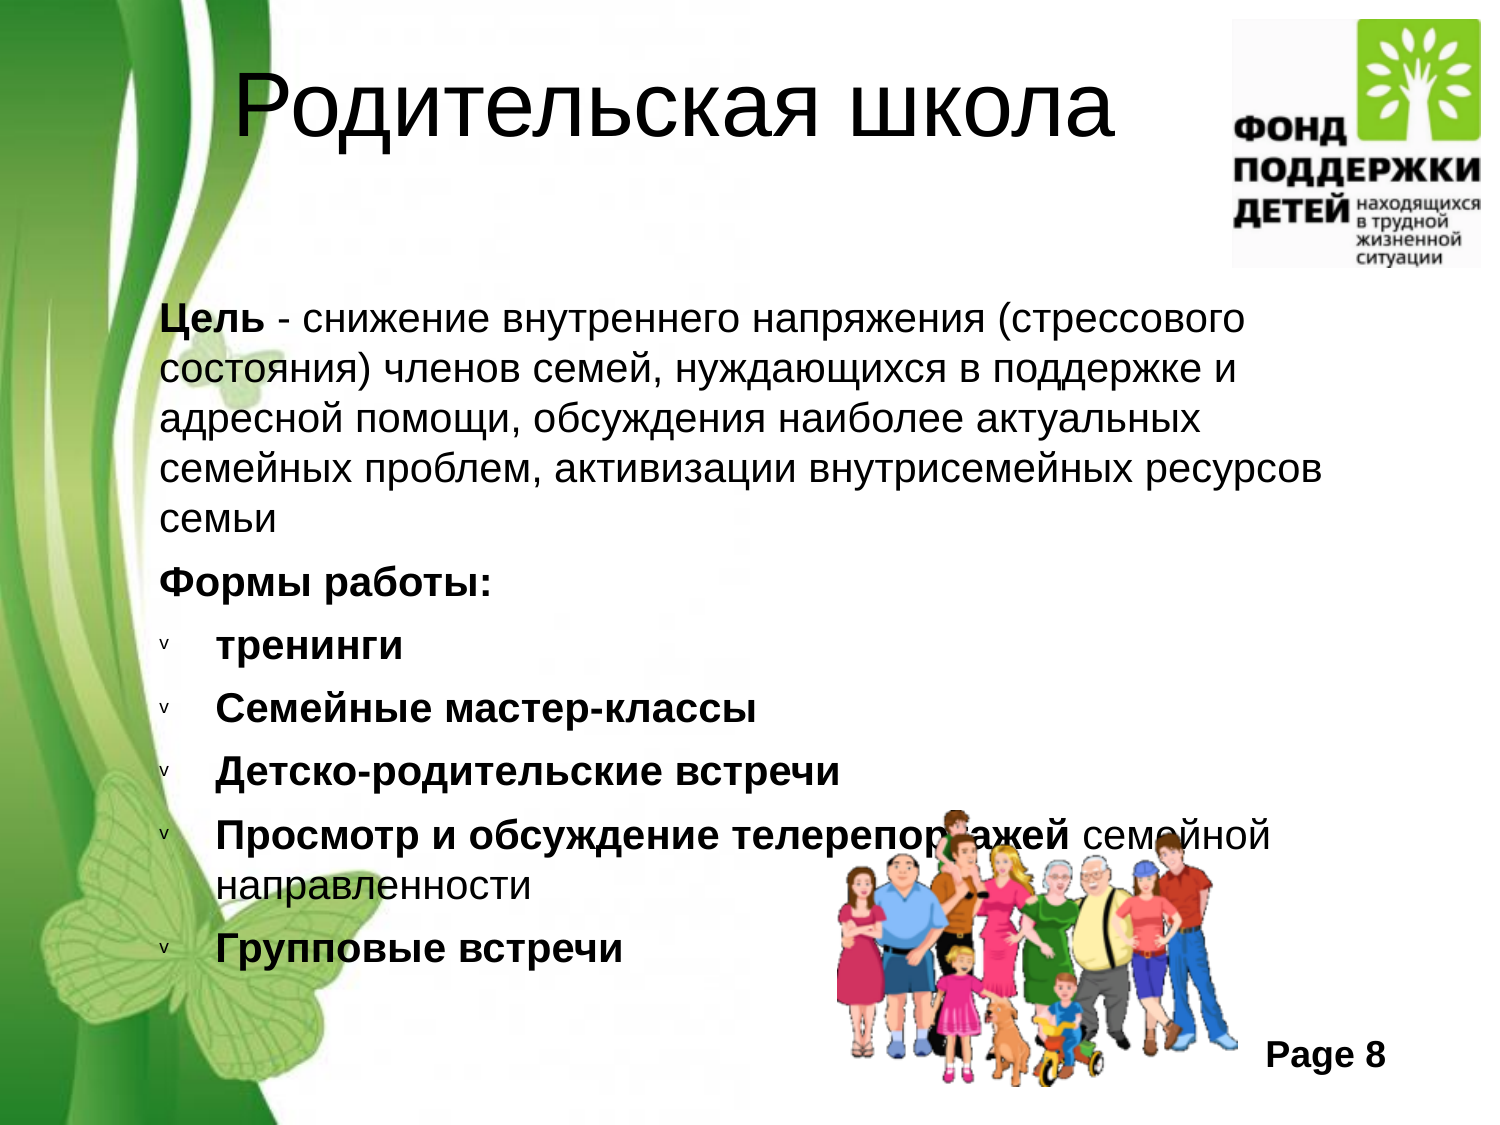

# Родительская школа
Цель - снижение внутреннего напряжения (стрессового состояния) членов семей, нуждающихся в поддержке и адресной помощи, обсуждения наиболее актуальных семейных проблем, активизации внутрисемейных ресурсов семьи
Формы работы:
тренинги
Семейные мастер-классы
Детско-родительские встречи
Просмотр и обсуждение телерепортажей семейной направленности
Групповые встречи